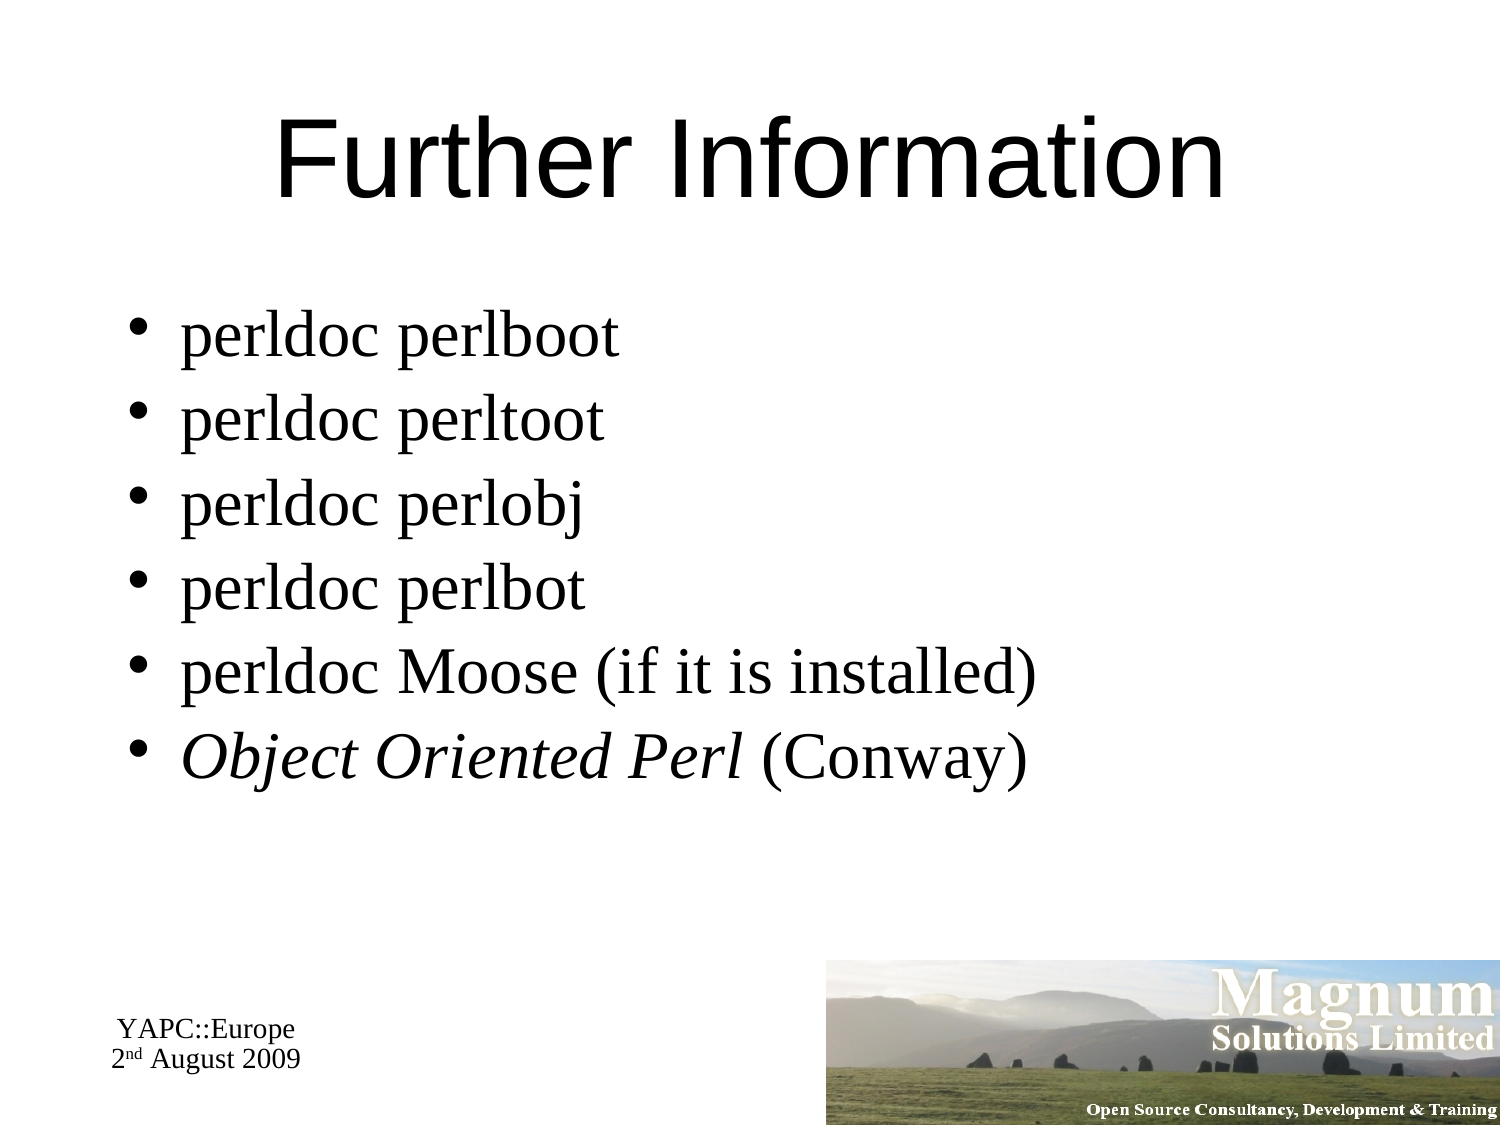

# Further Information
perldoc perlboot
perldoc perltoot
perldoc perlobj
perldoc perlbot
perldoc Moose (if it is installed)
Object Oriented Perl (Conway)
77